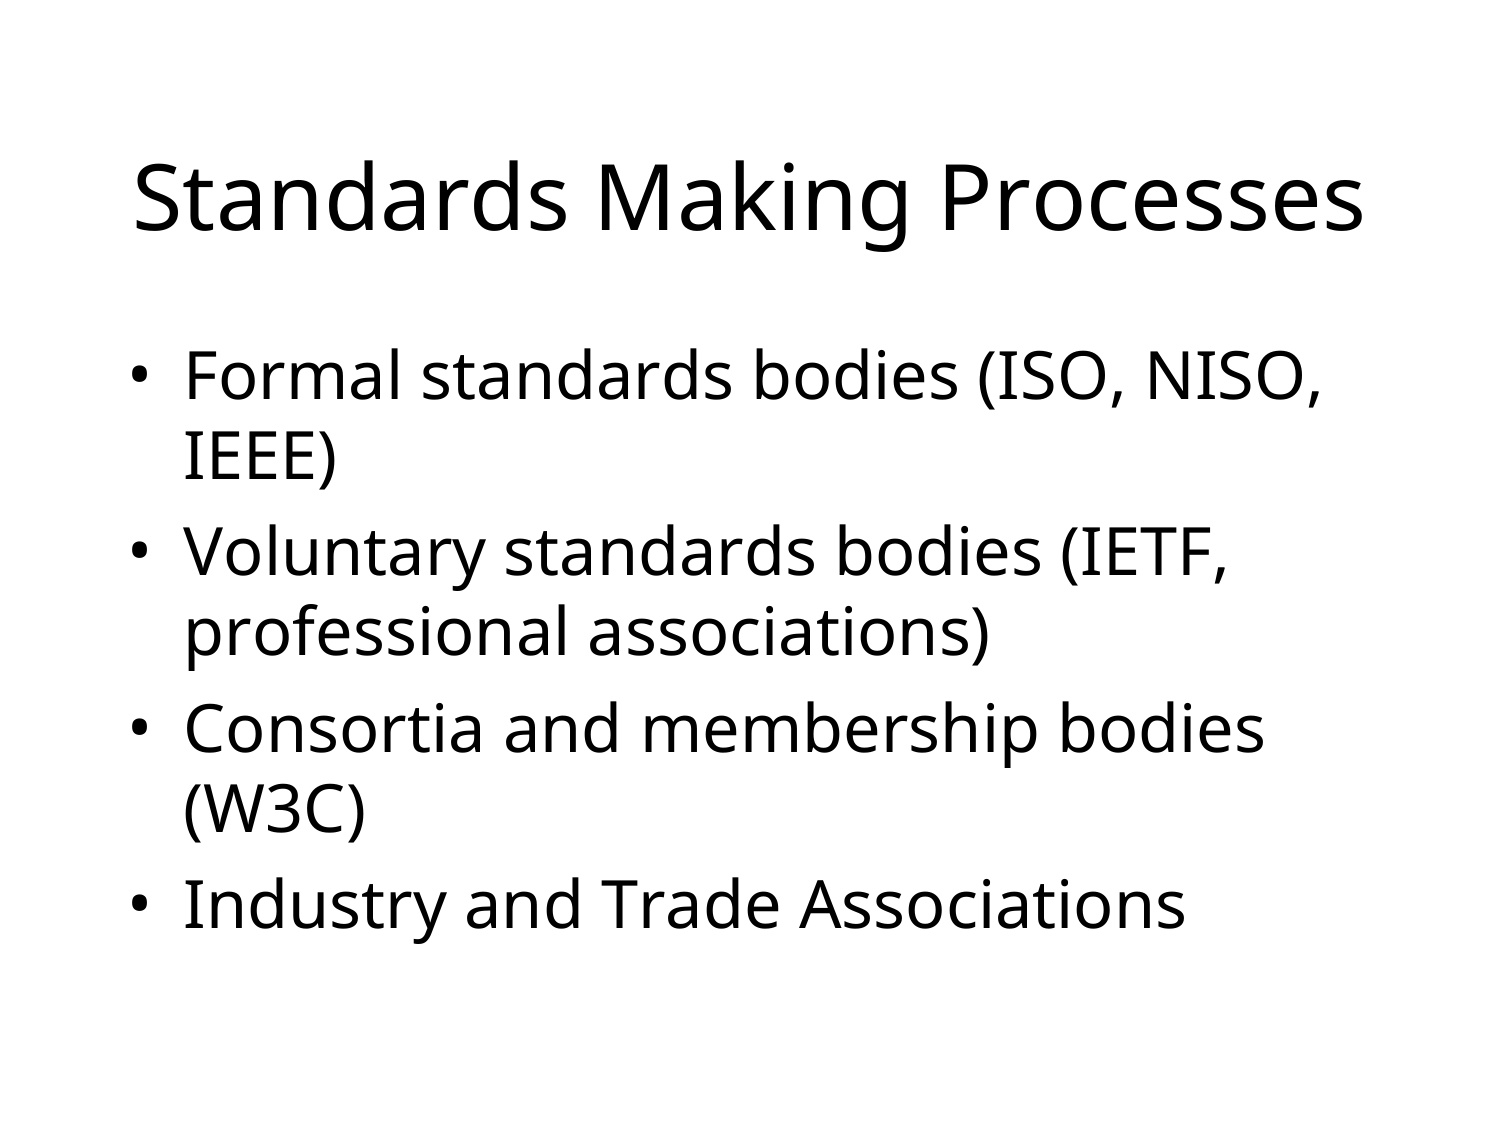

# Standards Making Processes
Formal standards bodies (ISO, NISO, IEEE)
Voluntary standards bodies (IETF, professional associations)
Consortia and membership bodies (W3C)
Industry and Trade Associations